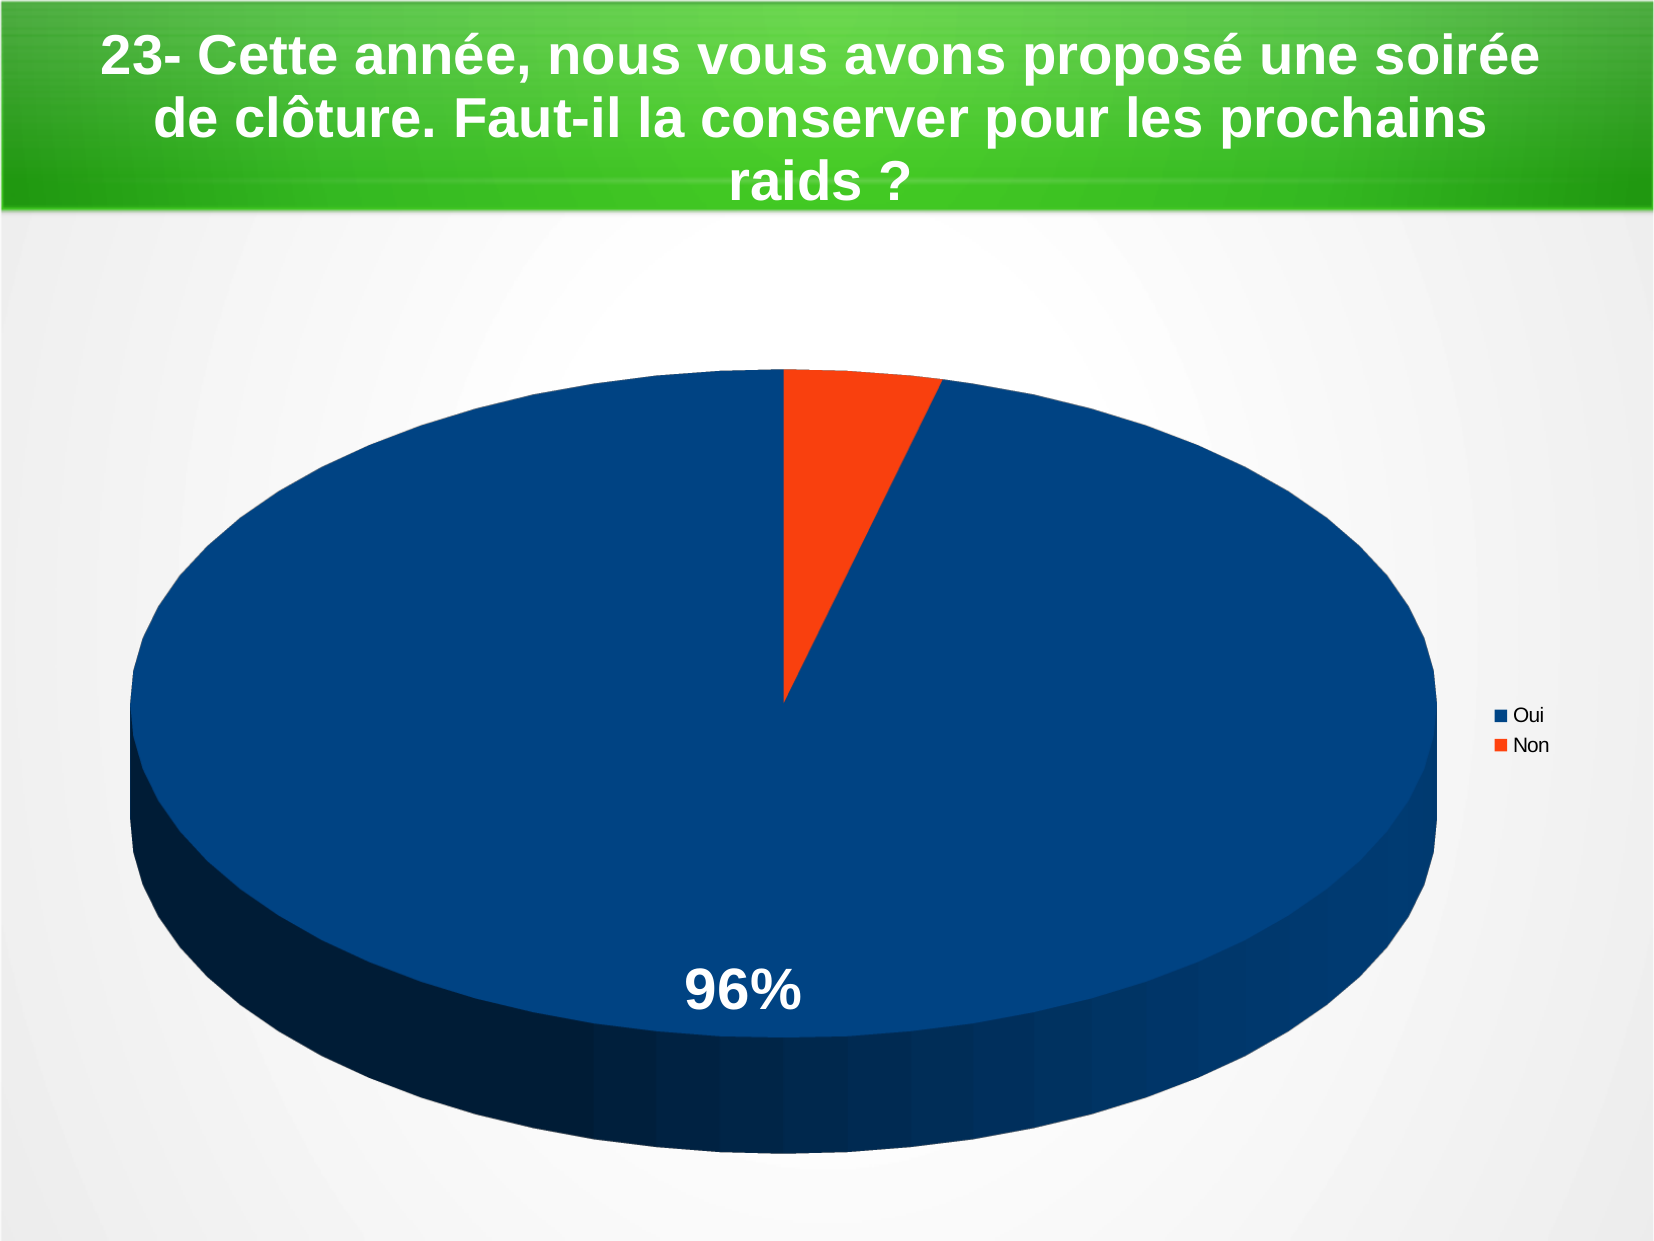

# 23- Cette année, nous vous avons proposé une soirée de clôture. Faut-il la conserver pour les prochains raids ?
[unsupported chart]